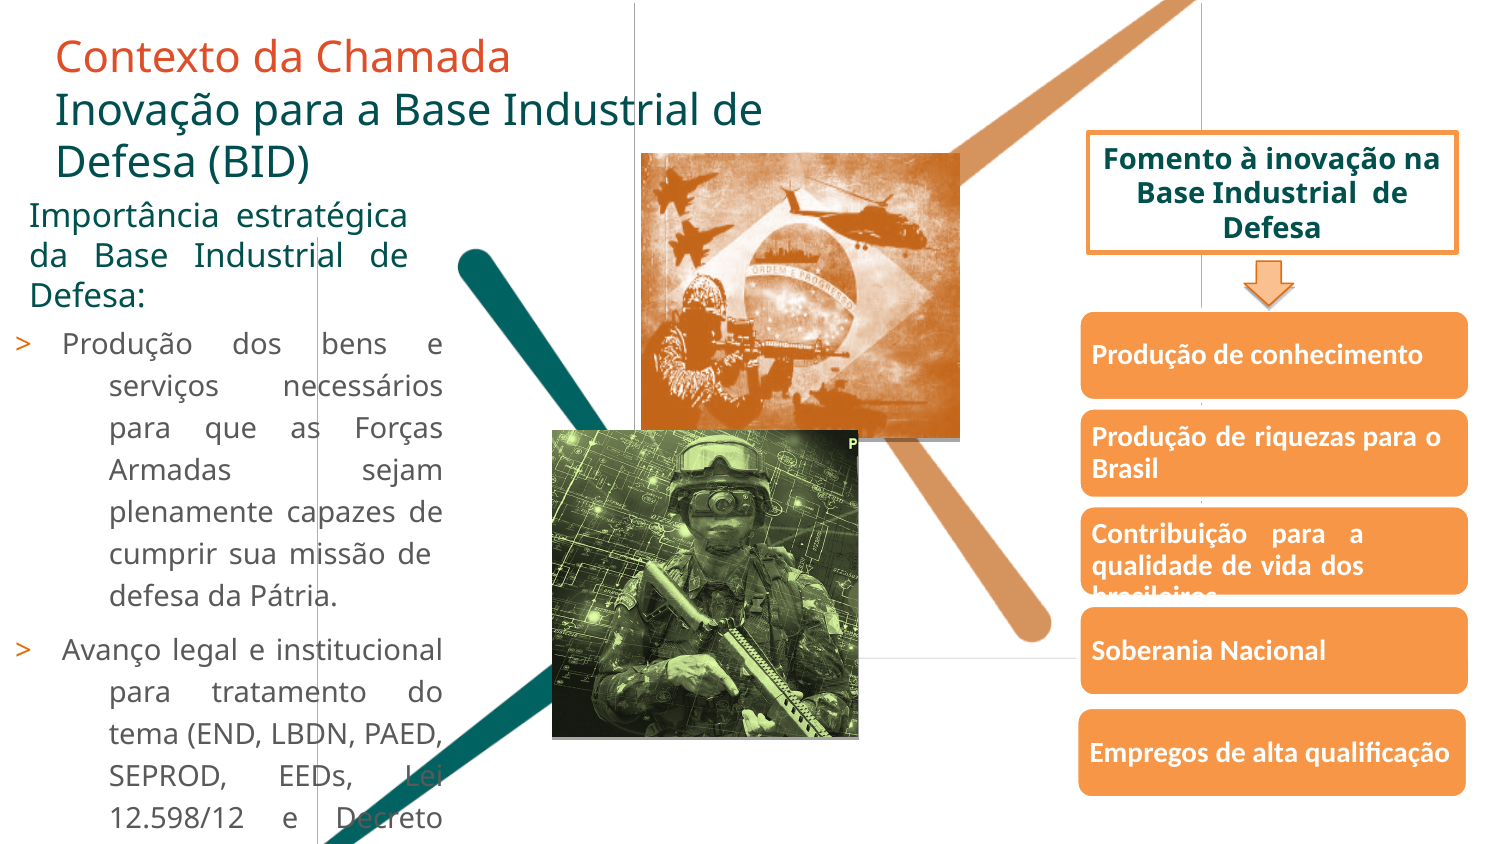

Contexto da Chamada
Inovação para a Base Industrial de Defesa (BID)
Fomento à inovação na Base Industrial de Defesa
Importância estratégica da Base Industrial de Defesa:
Produção de conhecimento
Produção de riquezas para o Brasil
Contribuição para a qualidade de vida dos brasileiros
Produção dos bens e serviços necessários para que as Forças Armadas sejam plenamente capazes de cumprir sua missão de defesa da Pátria.
Avanço legal e institucional para tratamento do tema (END, LBDN, PAED, SEPROD, EEDs, Lei 12.598/12 e Decreto 7.970/13)
Soberania Nacional
Empregos de alta qualificação